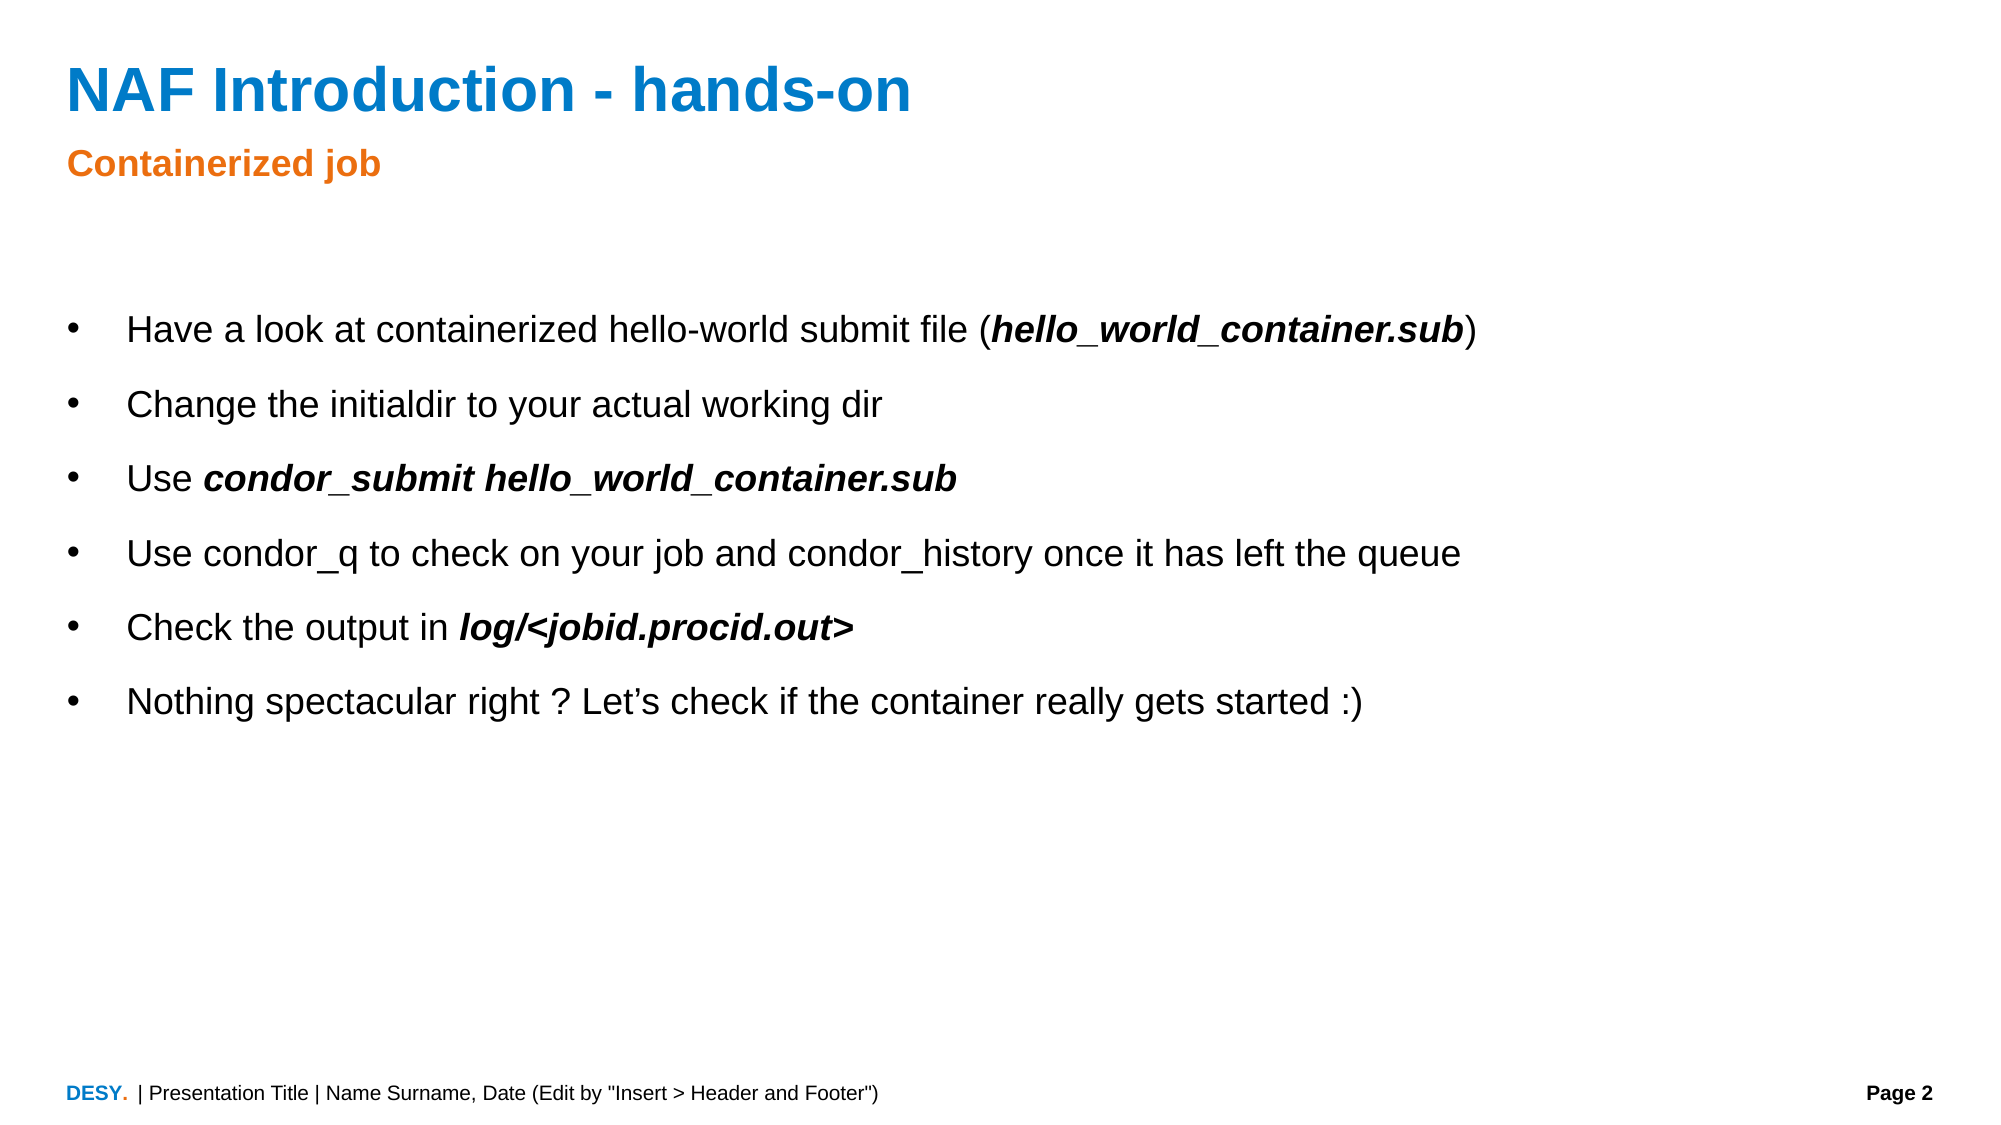

# NAF Introduction - hands-on
Containerized job
Have a look at containerized hello-world submit file (hello_world_container.sub)
Change the initialdir to your actual working dir
Use condor_submit hello_world_container.sub
Use condor_q to check on your job and condor_history once it has left the queue
Check the output in log/<jobid.procid.out>
Nothing spectacular right ? Let’s check if the container really gets started :)
| Presentation Title | Name Surname, Date (Edit by "Insert > Header and Footer")